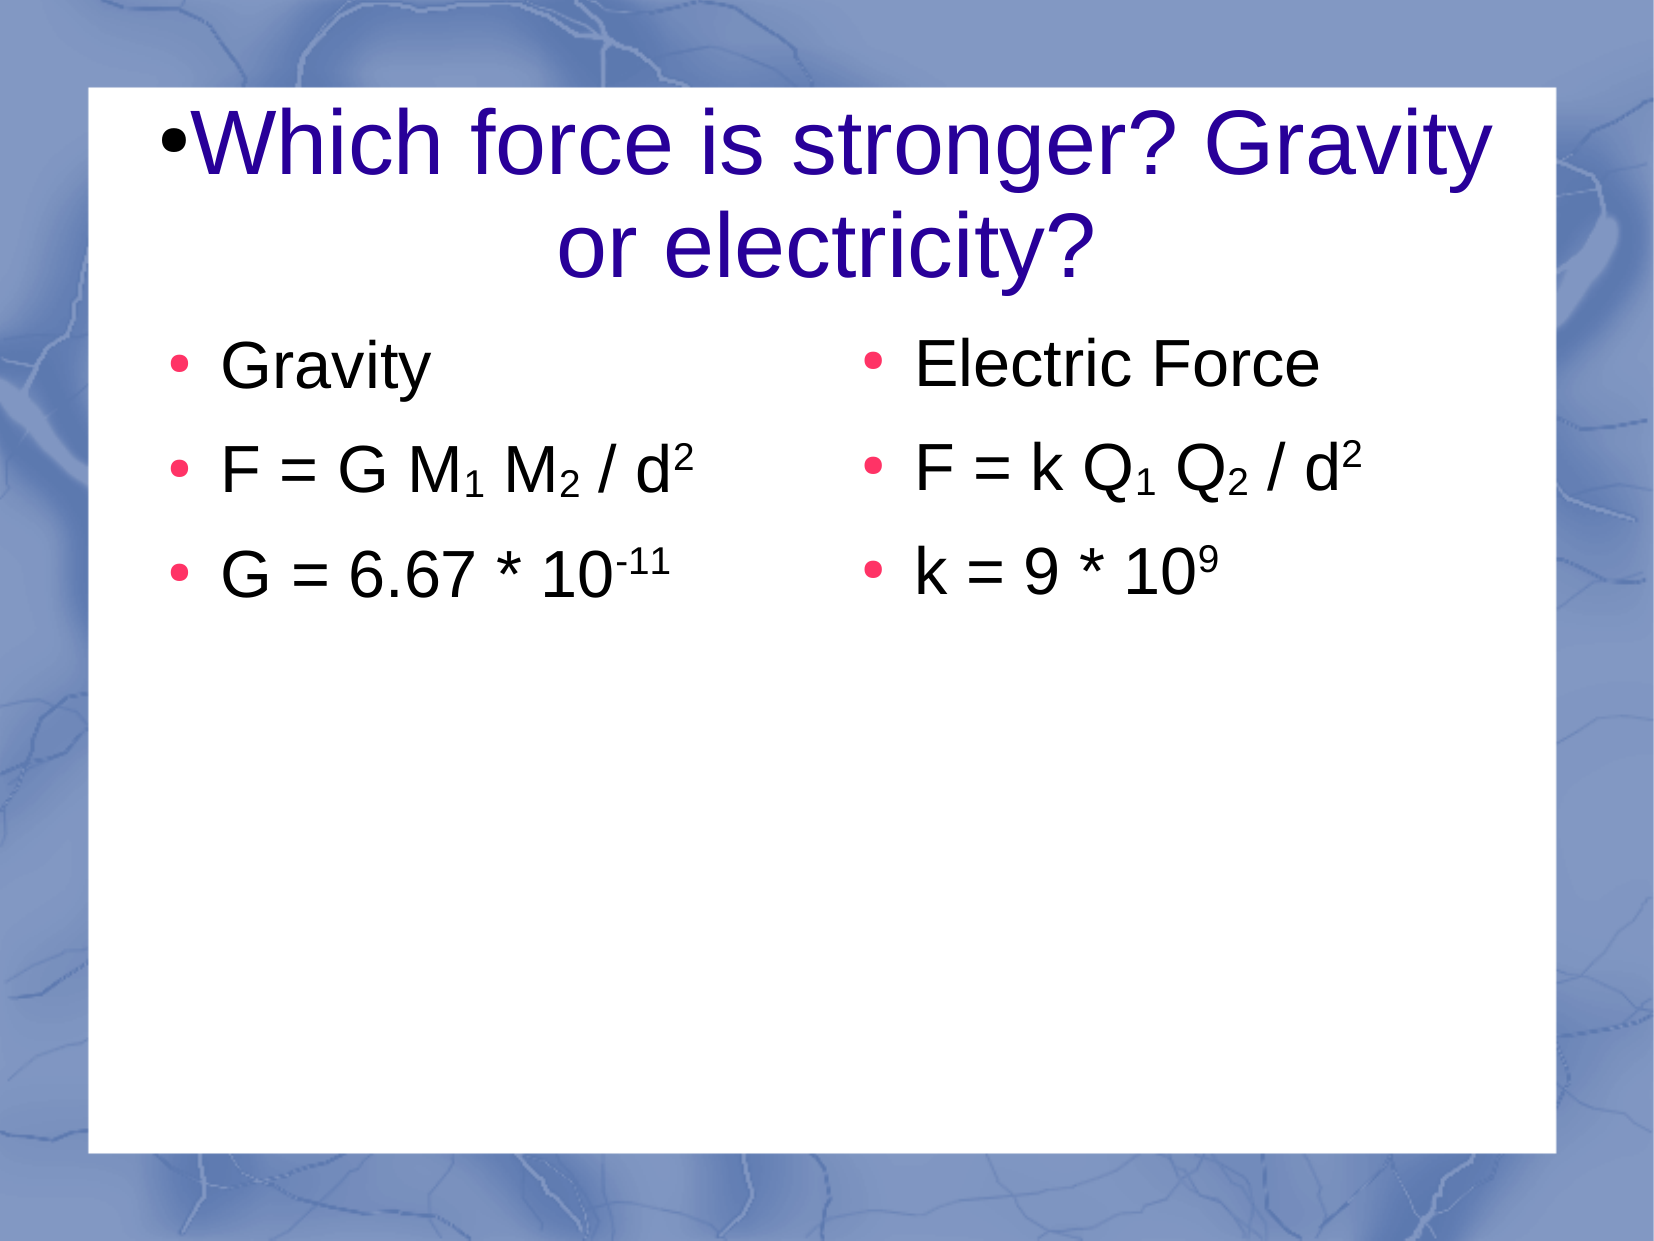

# Which force is stronger? Gravity or electricity?
Electric Force
F = k Q1 Q2 / d2
k = 9 * 109
Gravity
F = G M1 M2 / d2
G = 6.67 * 10-11